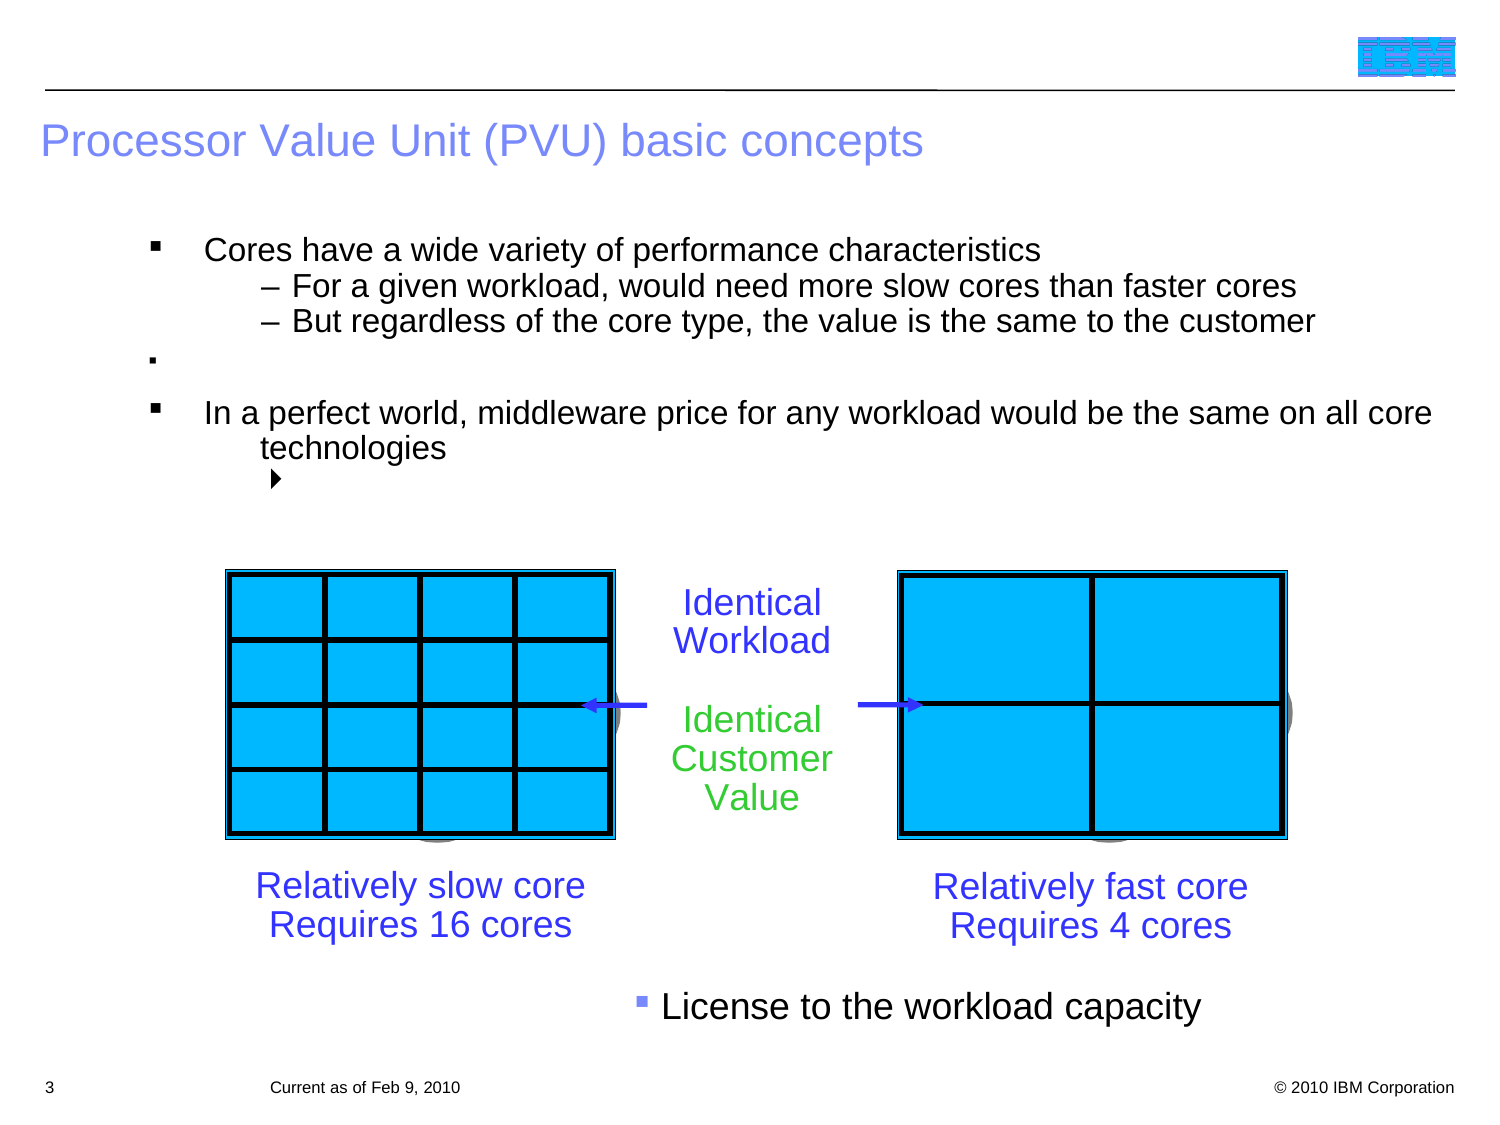

# Processor Value Unit (PVU) basic concepts
Cores have a wide variety of performance characteristics
For a given workload, would need more slow cores than faster cores
But regardless of the core type, the value is the same to the customer
In a perfect world, middleware price for any workload would be the same on all core technologies
Identical
Workload
Identical
Customer
Value
Relatively slow core
Requires 16 cores
Relatively fast core
Requires 4 cores
 License to the workload capacity
3
Current as of Feb 9, 2010